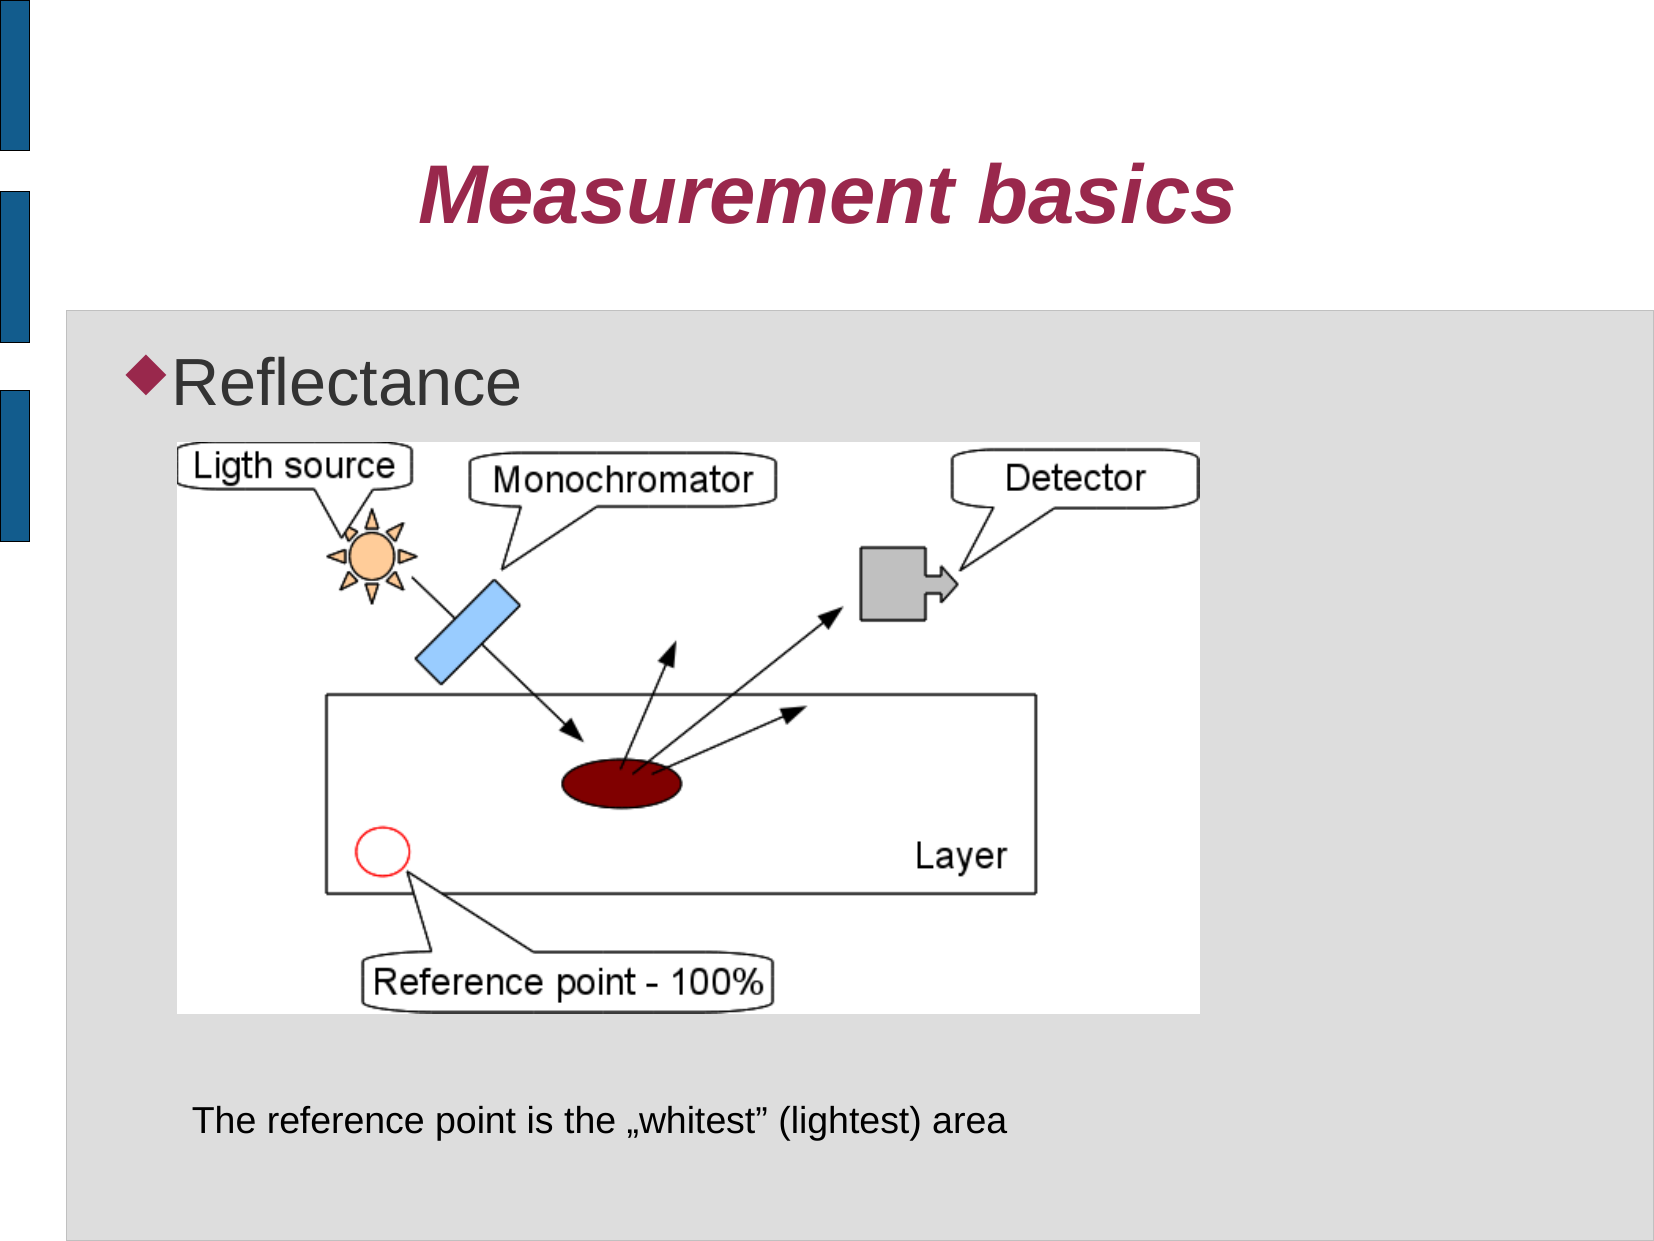

# Measurement basics
Reflectance
The reference point is the „whitest” (lightest) area